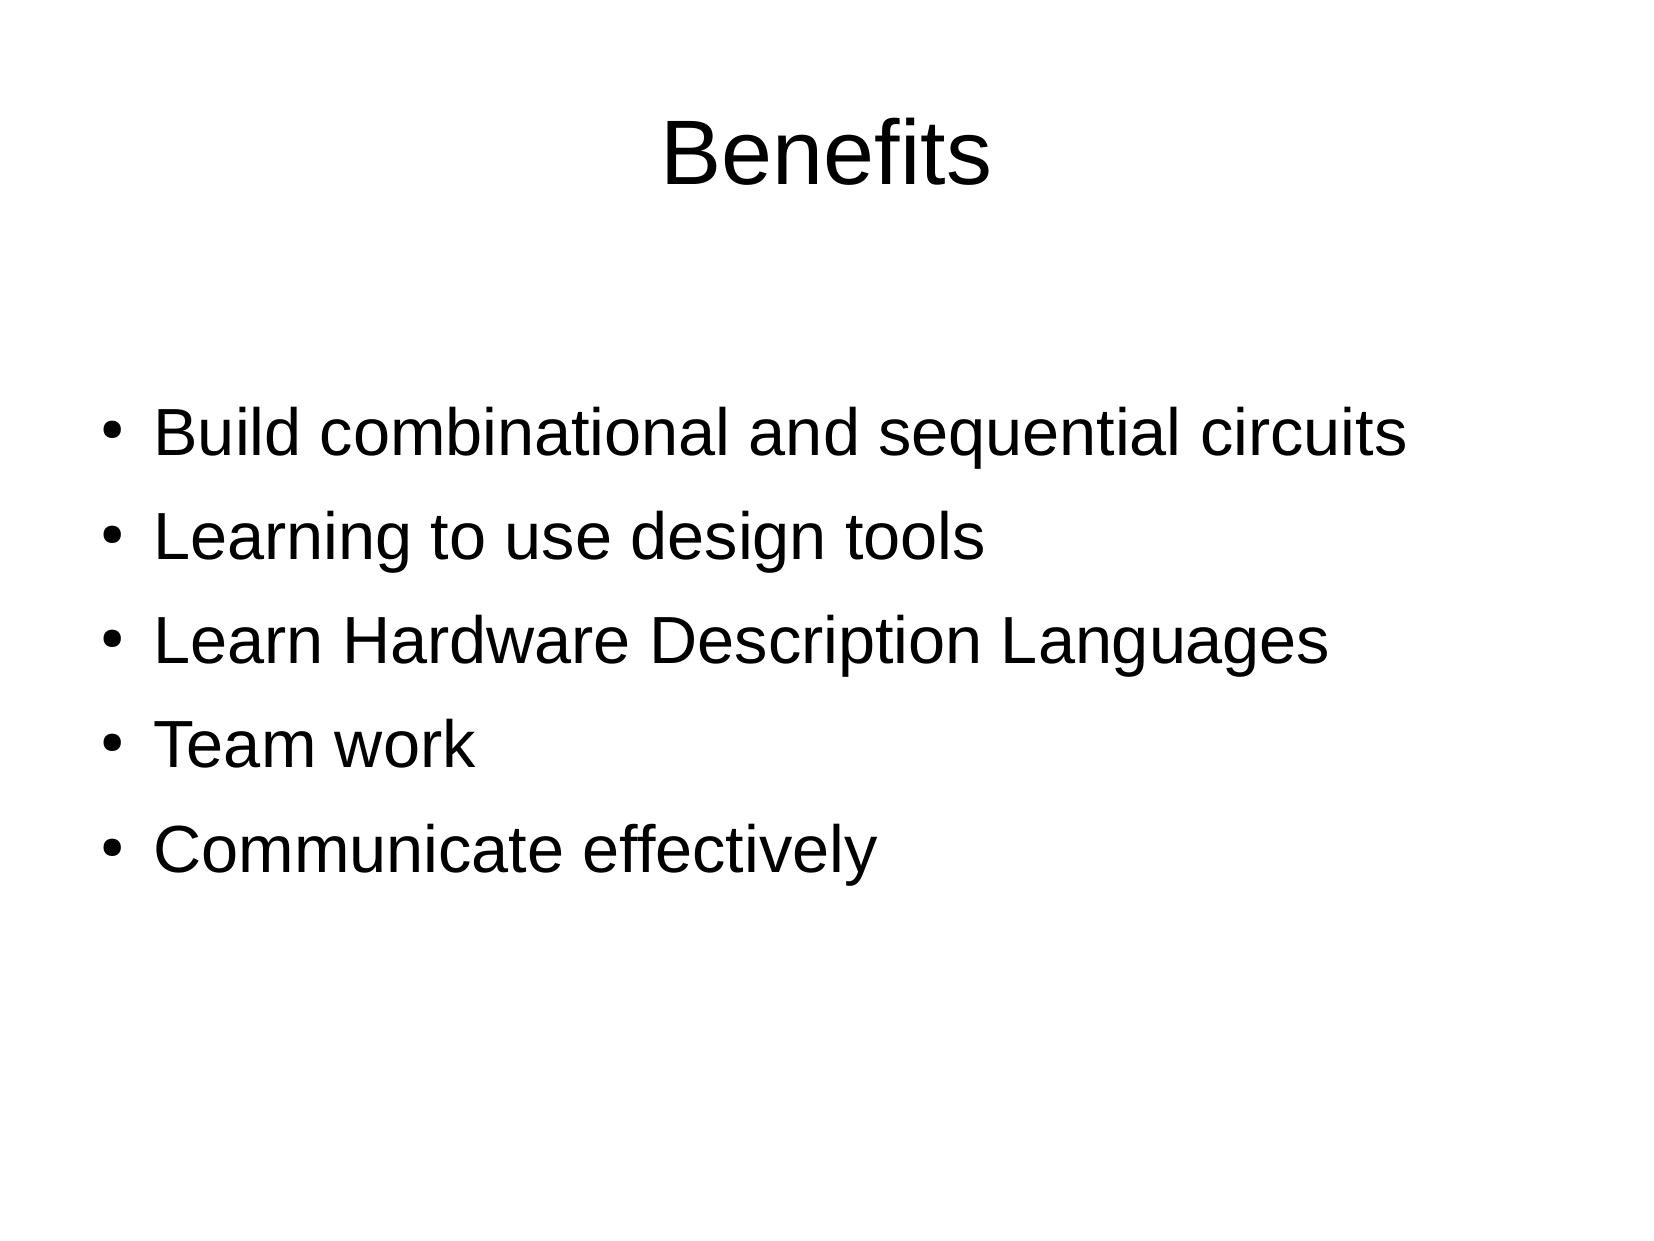

# Benefits
Build combinational and sequential circuits
Learning to use design tools
Learn Hardware Description Languages
Team work
Communicate effectively